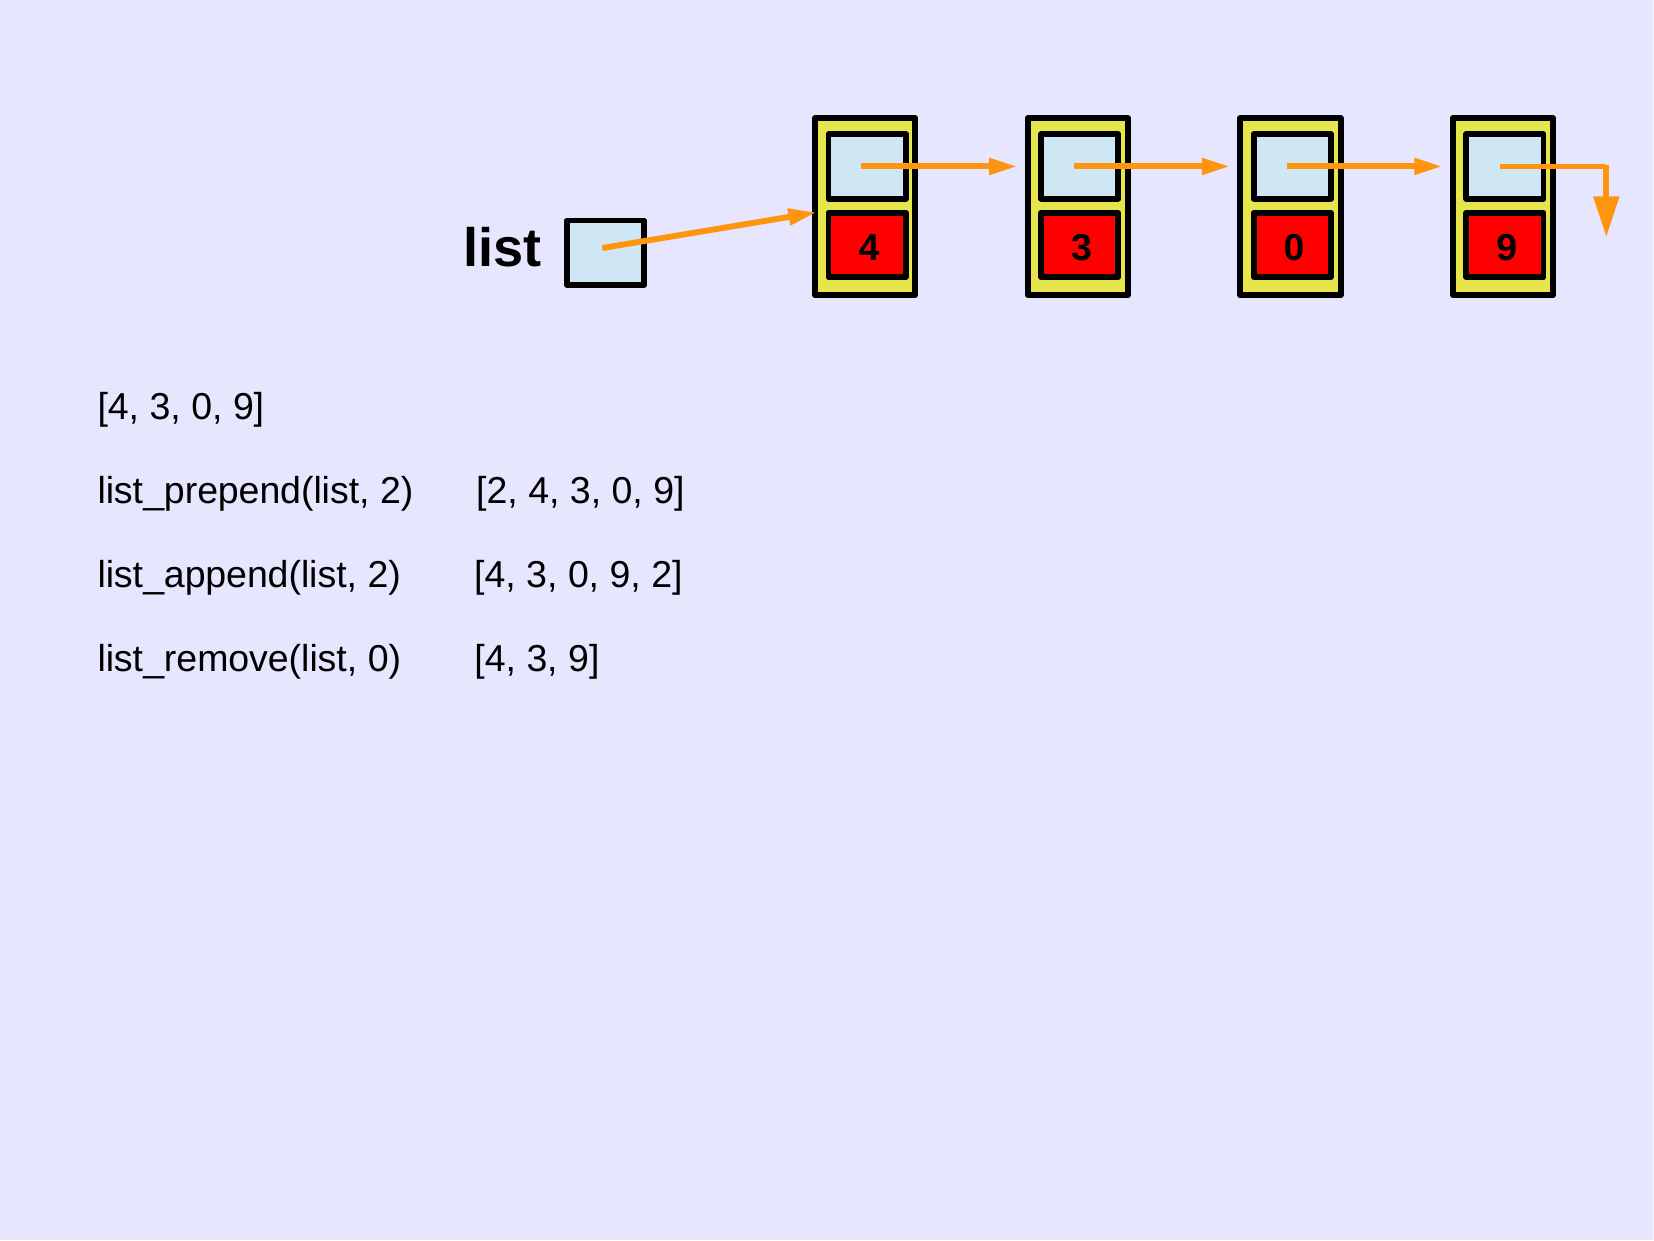

4
3
0
9
3
list
[4, 3, 0, 9]
list_prepend(list, 2) [2, 4, 3, 0, 9]
list_append(list, 2) [4, 3, 0, 9, 2]
list_remove(list, 0) [4, 3, 9]
3